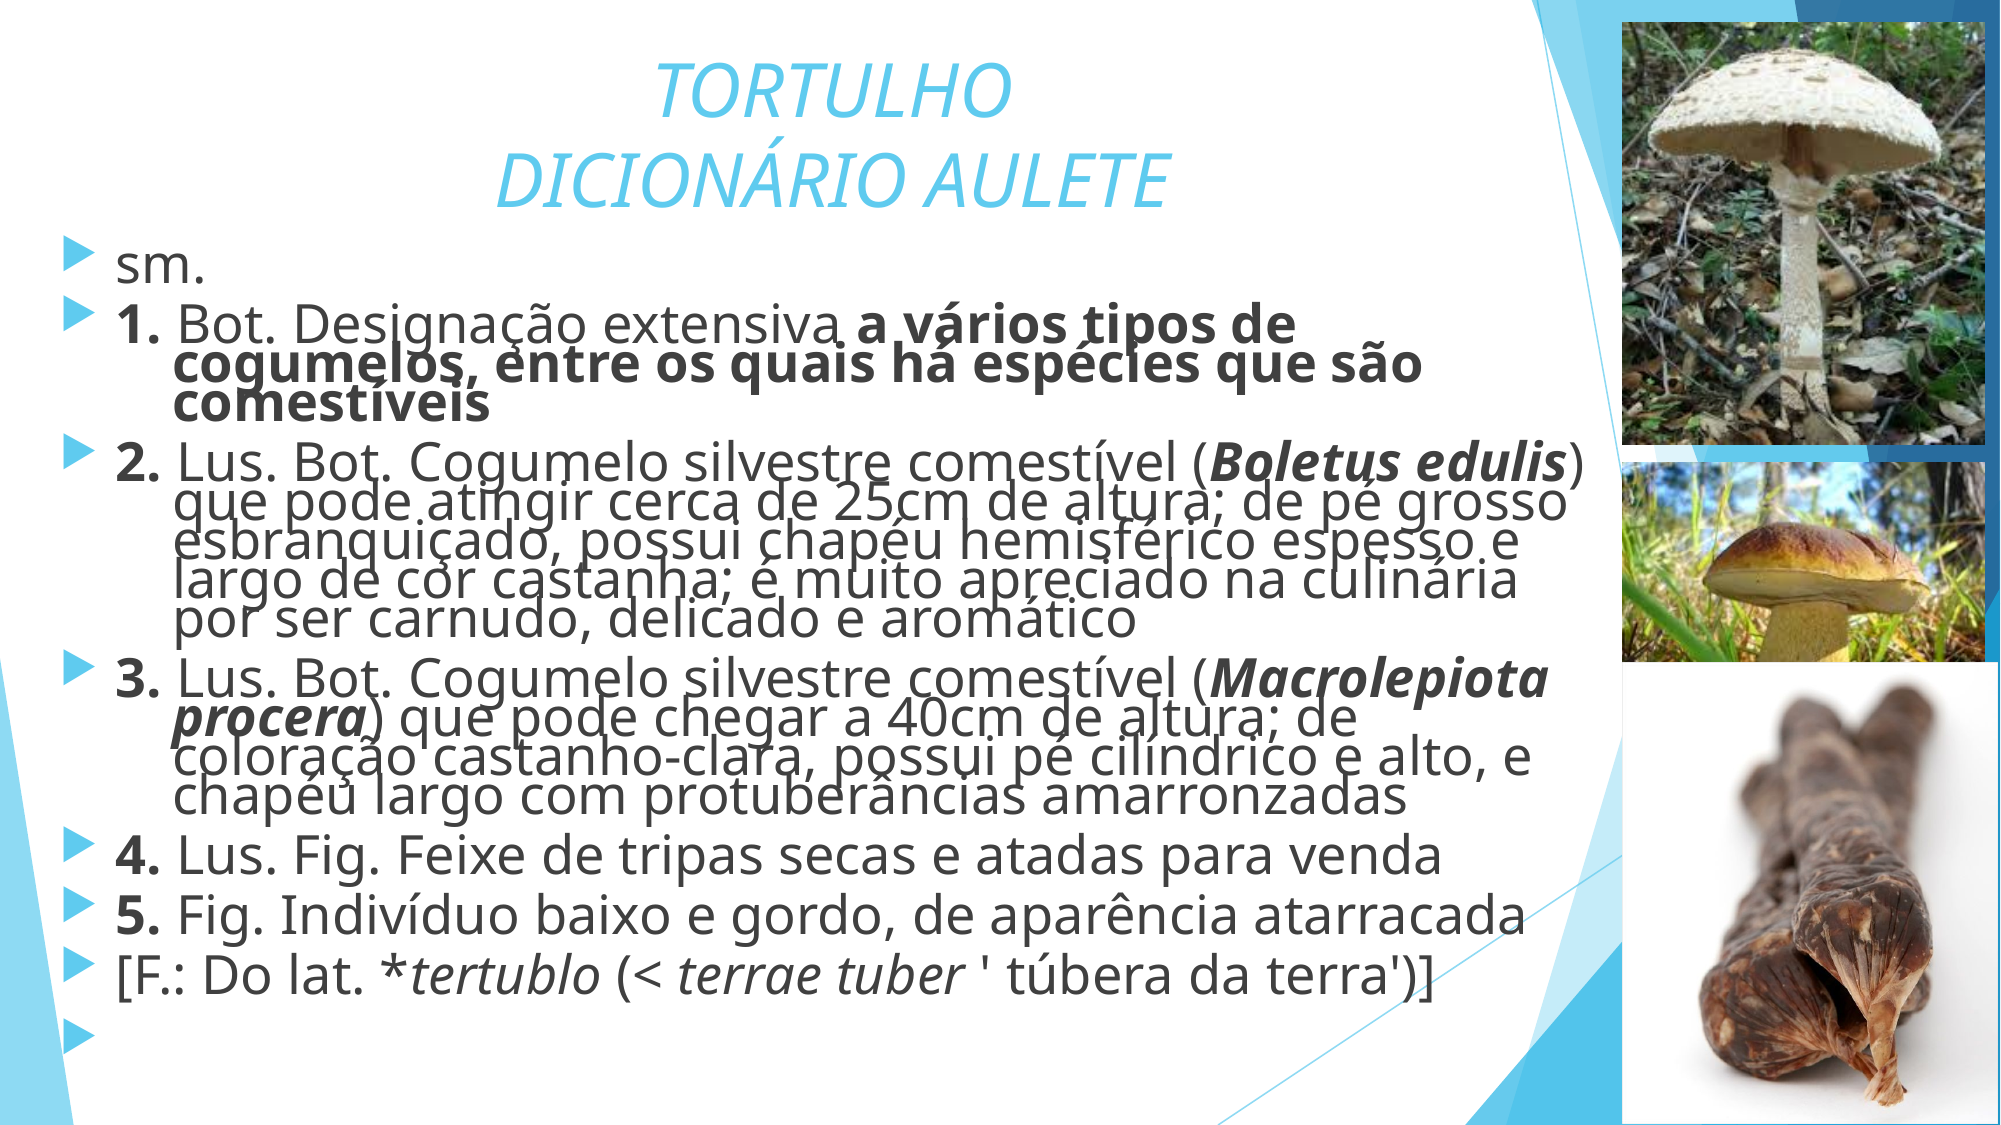

# TORTULHO DICIONÁRIO AULETE
sm.
1. Bot. Designação extensiva a vários tipos de cogumelos, entre os quais há espécies que são comestíveis
2. Lus. Bot. Cogumelo silvestre comestível (Boletus edulis) que pode atingir cerca de 25cm de altura; de pé grosso esbranquiçado, possui chapéu hemisférico espesso e largo de cor castanha; é muito apreciado na culinária por ser carnudo, delicado e aromático
3. Lus. Bot. Cogumelo silvestre comestível (Macrolepiota procera) que pode chegar a 40cm de altura; de coloração castanho-clara, possui pé cilíndrico e alto, e chapéu largo com protuberâncias amarronzadas
4. Lus. Fig. Feixe de tripas secas e atadas para venda
5. Fig. Indivíduo baixo e gordo, de aparência atarracada
[F.: Do lat. *tertublo (< terrae tuber ' túbera da terra')]